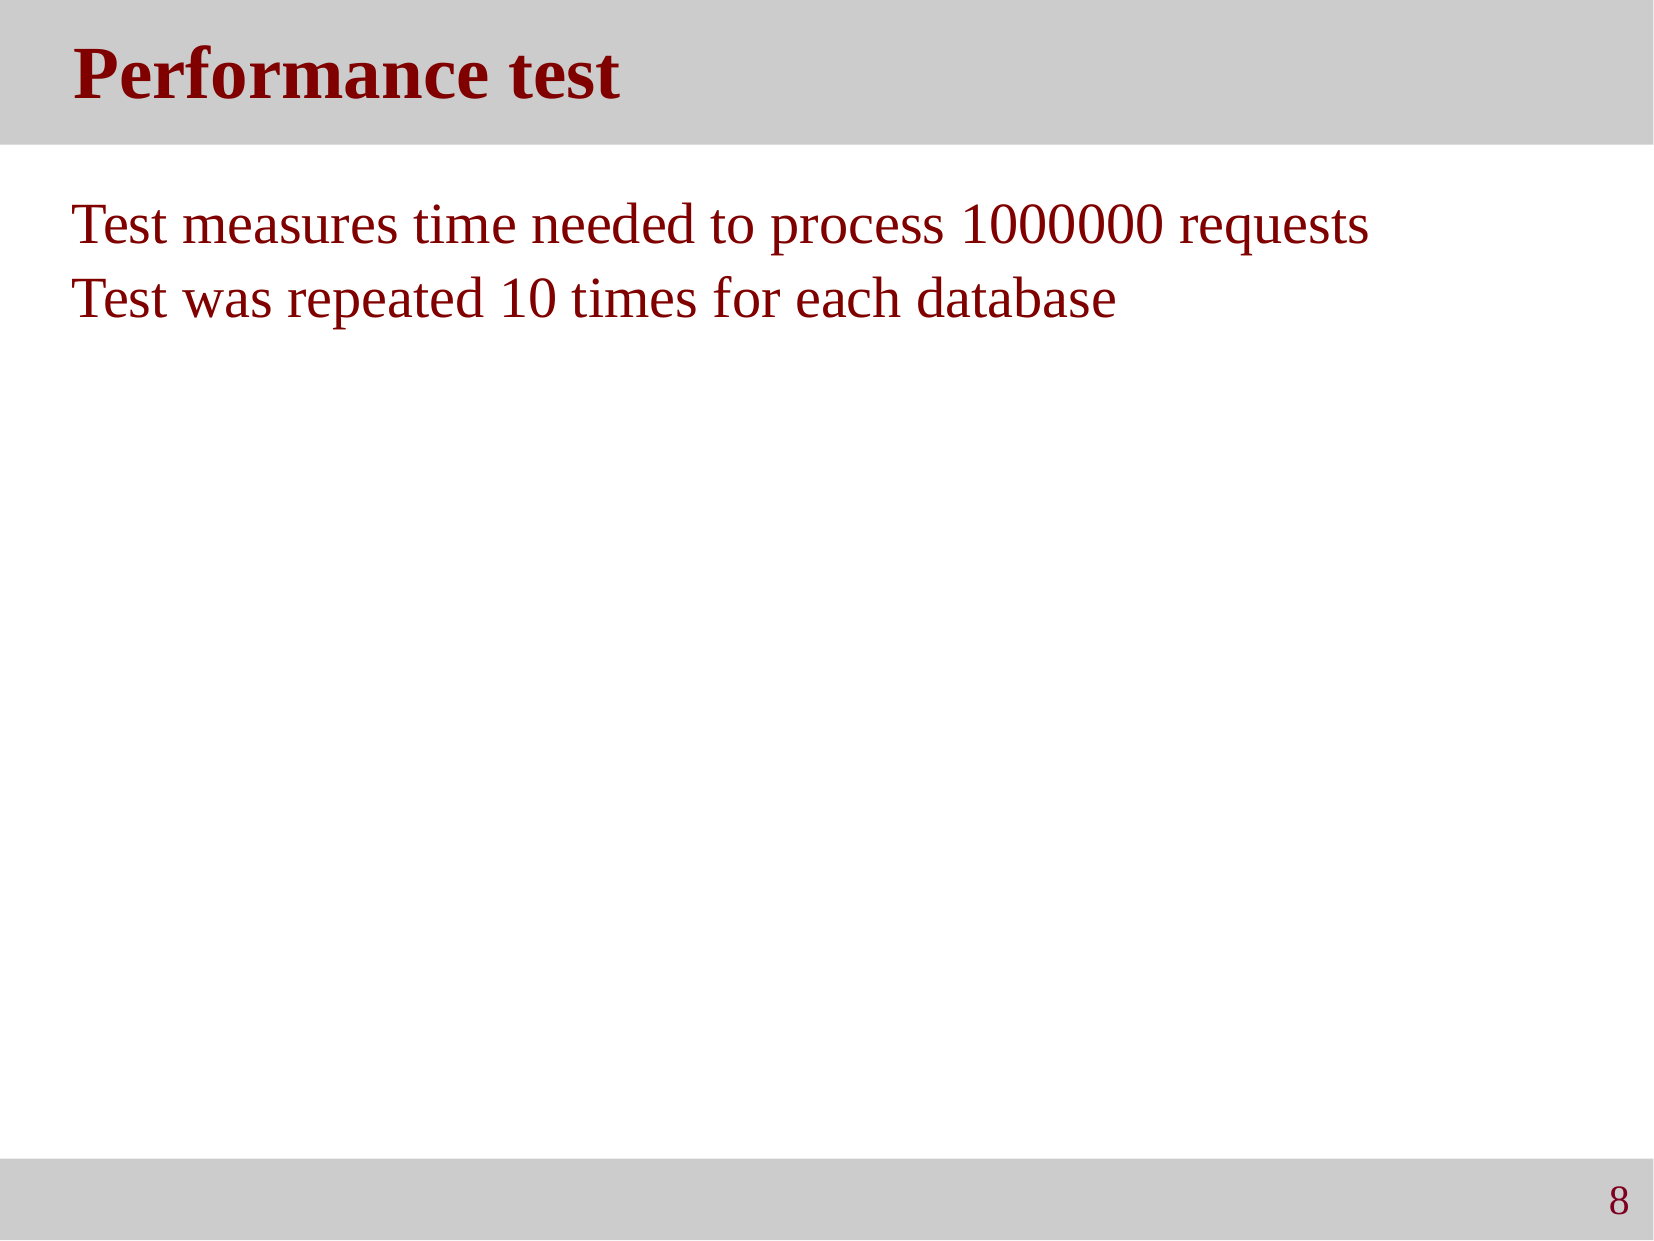

# Performance test
Test measures time needed to process 1000000 requests
Test was repeated 10 times for each database